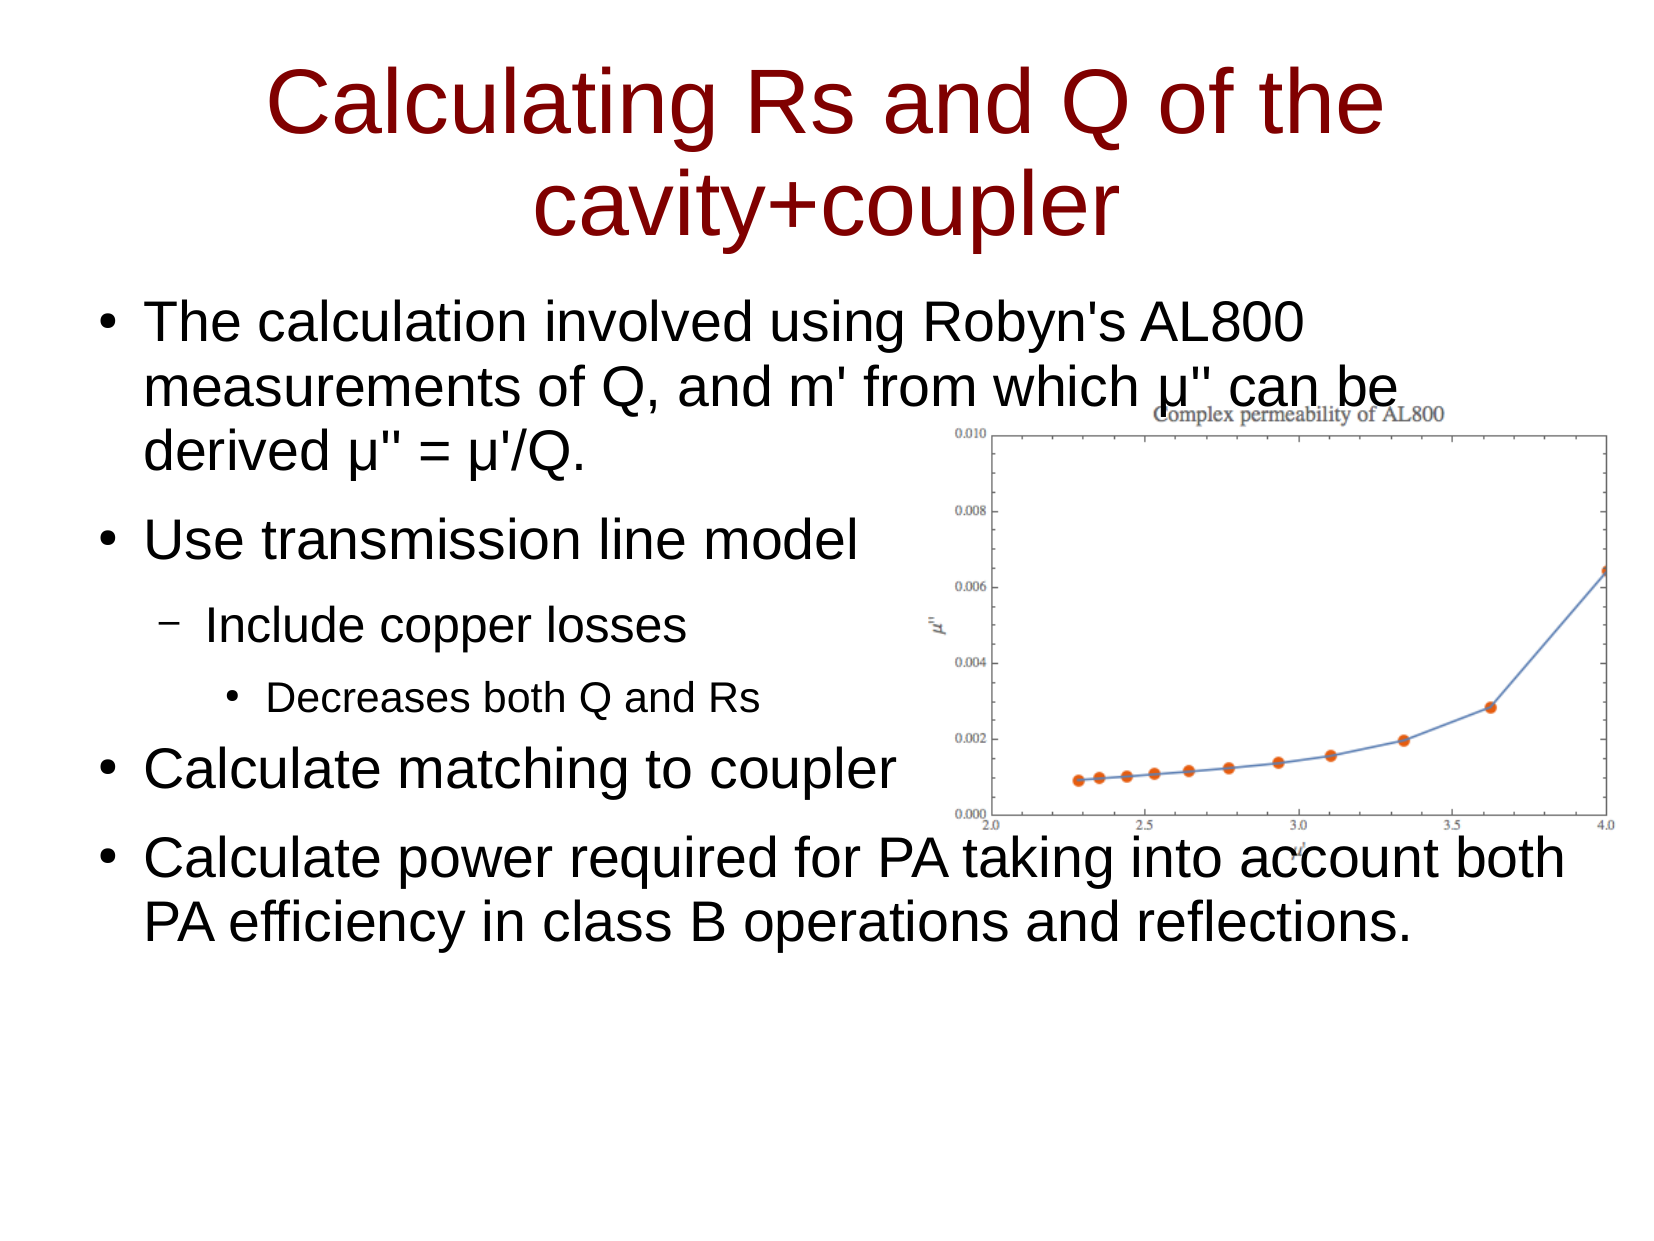

# Calculating Rs and Q of the cavity+coupler
The calculation involved using Robyn's AL800 measurements of Q, and m' from which μ'' can be derived μ'' = μ'/Q.
Use transmission line model
Include copper losses
Decreases both Q and Rs
Calculate matching to coupler
Calculate power required for PA taking into account both PA efficiency in class B operations and reflections.